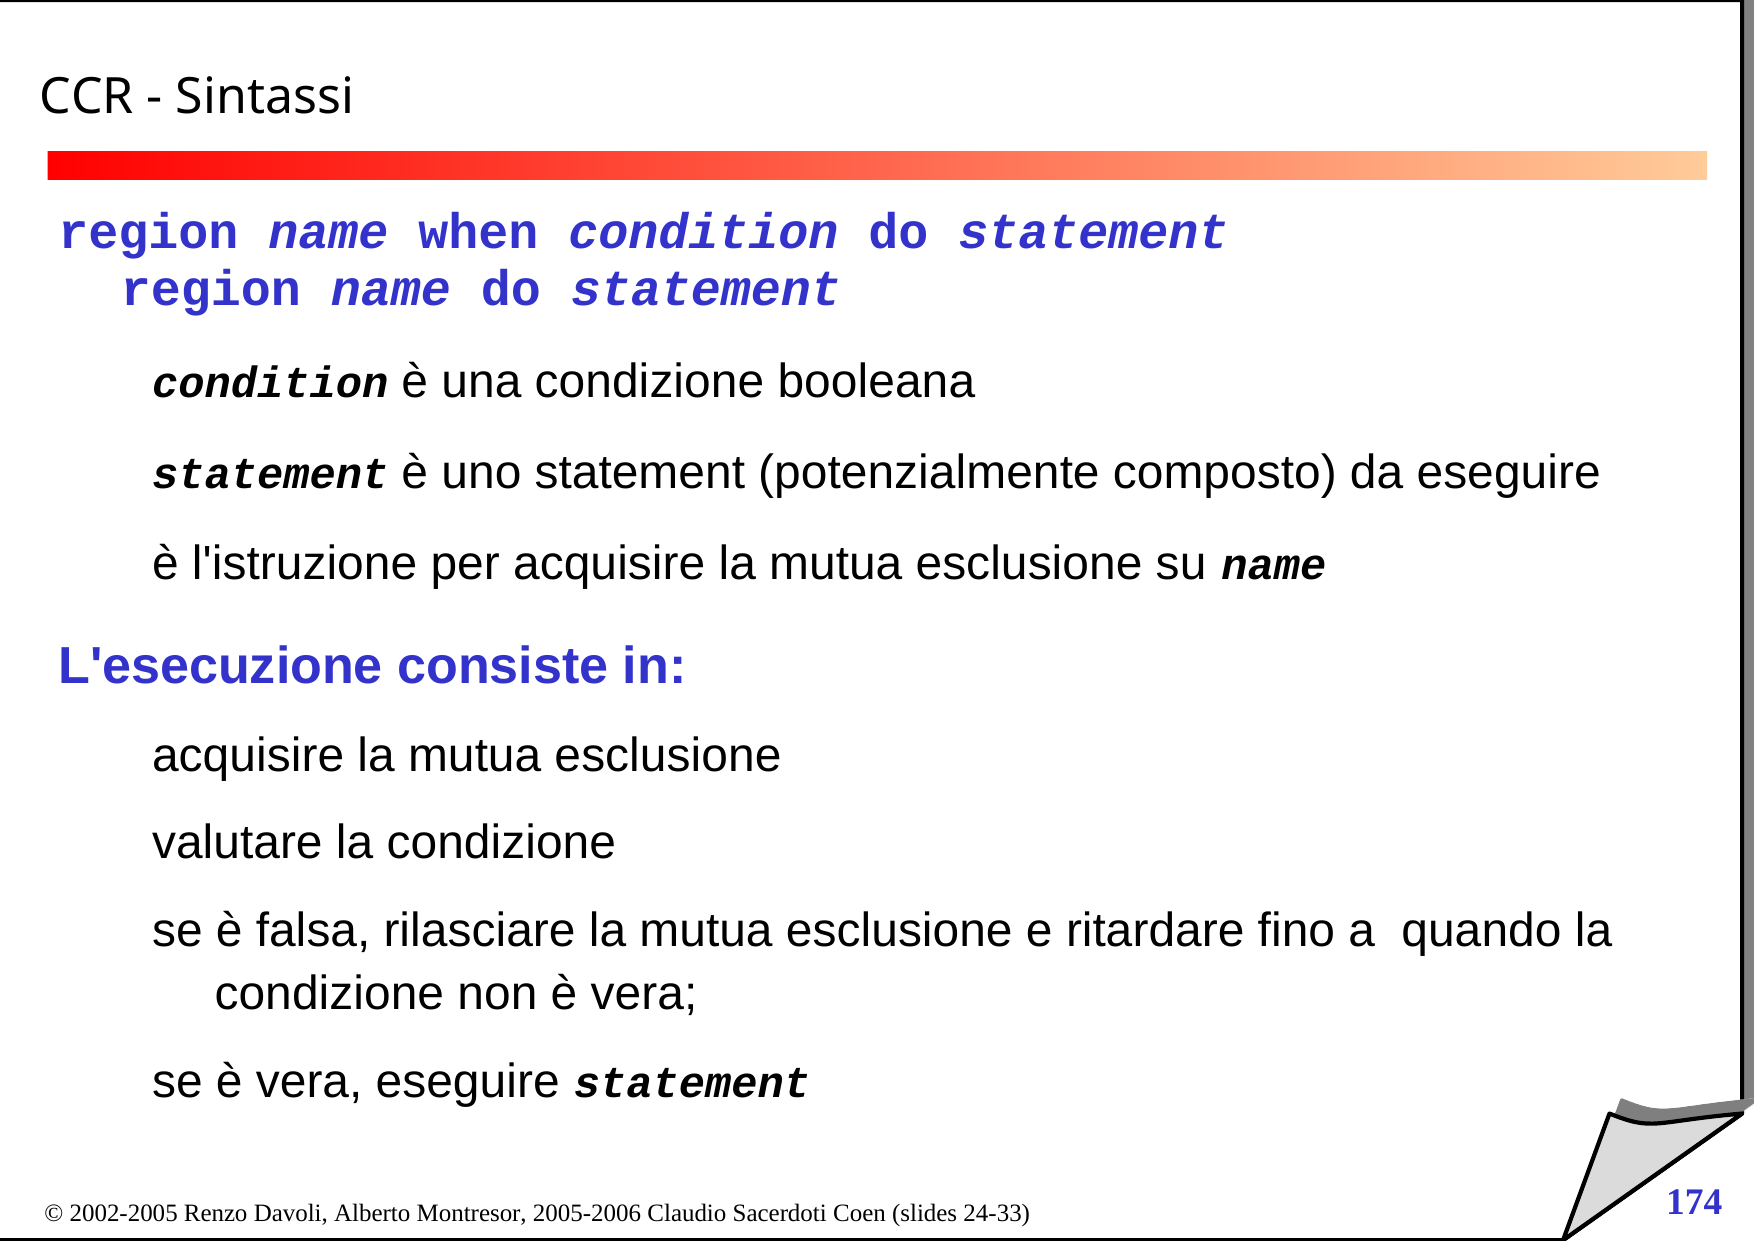

# CCR - Sintassi
region name when condition do statement
region name do statement
condition è una condizione booleana
statement è uno statement (potenzialmente composto) da eseguire
è l'istruzione per acquisire la mutua esclusione su name
L'esecuzione consiste in:
acquisire la mutua esclusione
valutare la condizione
se è falsa, rilasciare la mutua esclusione e ritardare fino a quando la condizione non è vera;
se è vera, eseguire statement